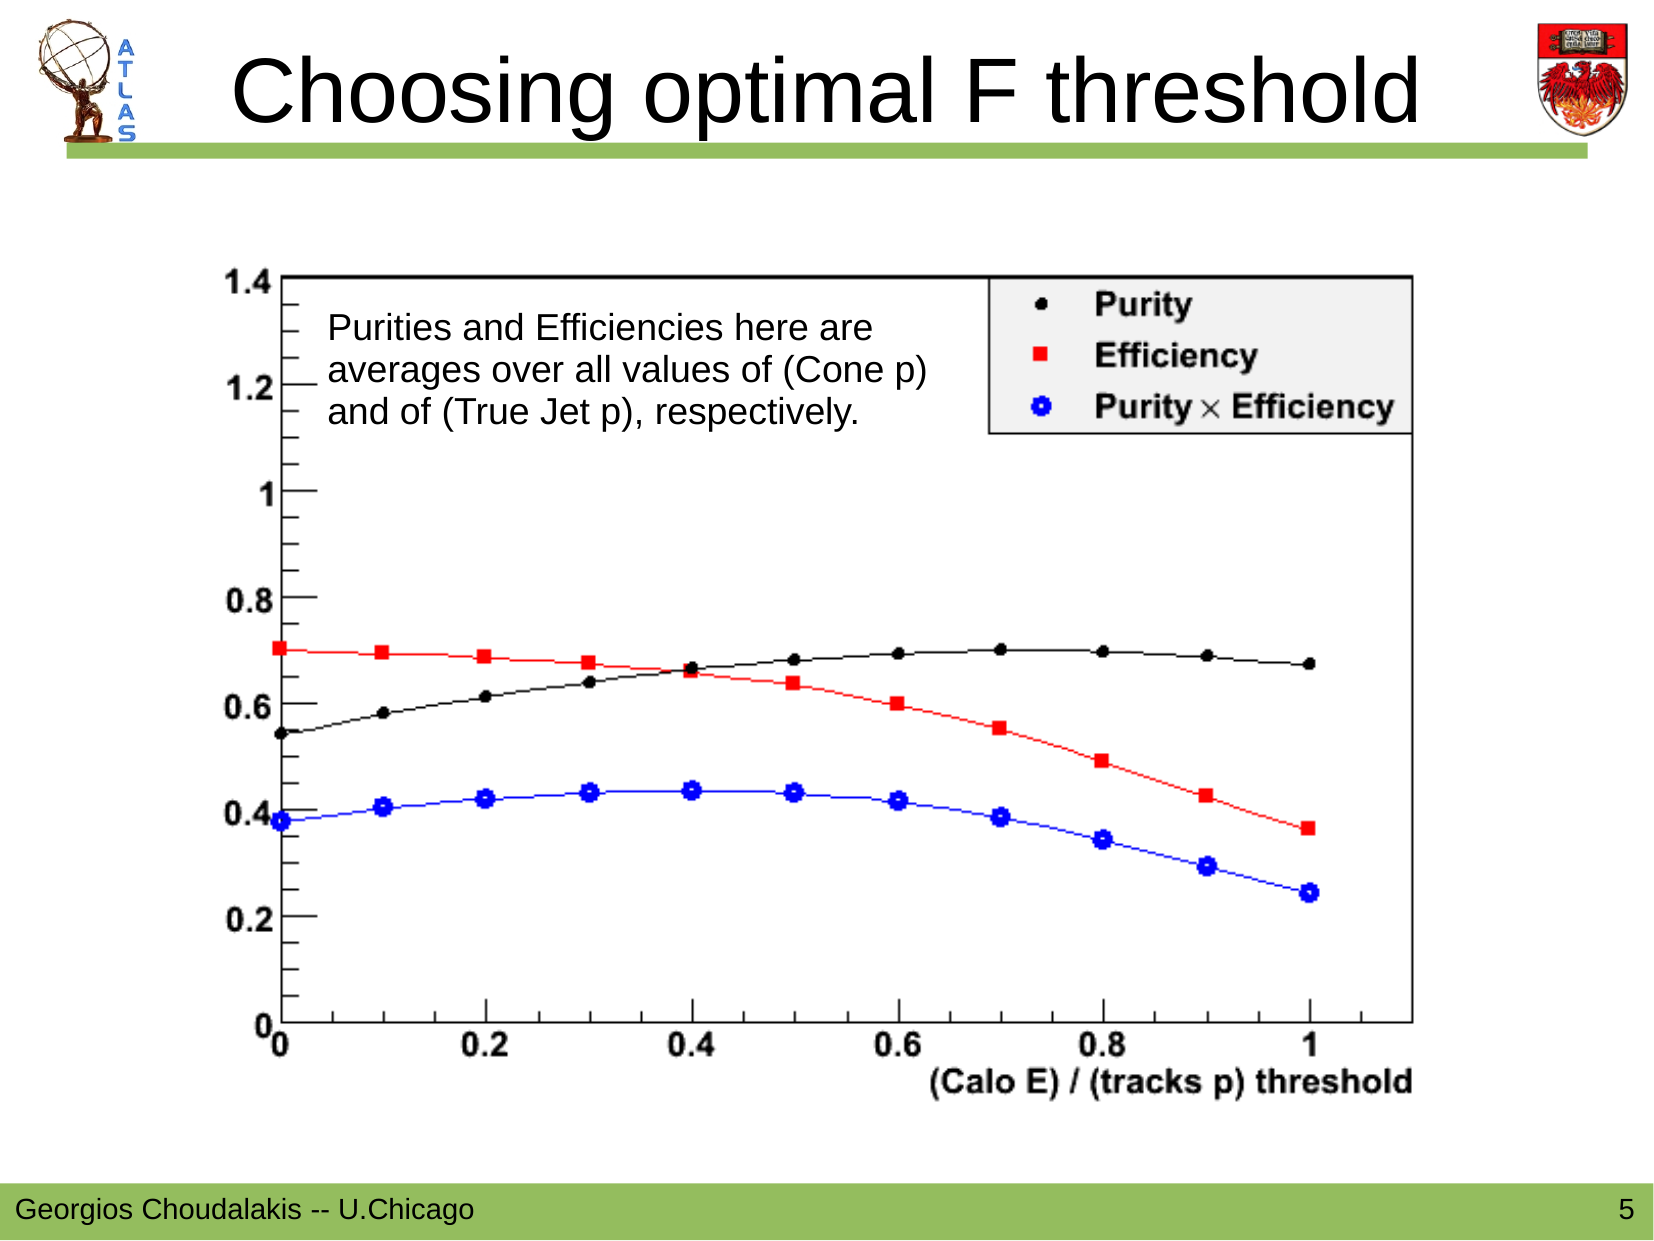

# Choosing optimal F threshold
Purities and Efficiencies here are averages over all values of (Cone p)
and of (True Jet p), respectively.
5
Georgios Choudalakis -- U.Chicago